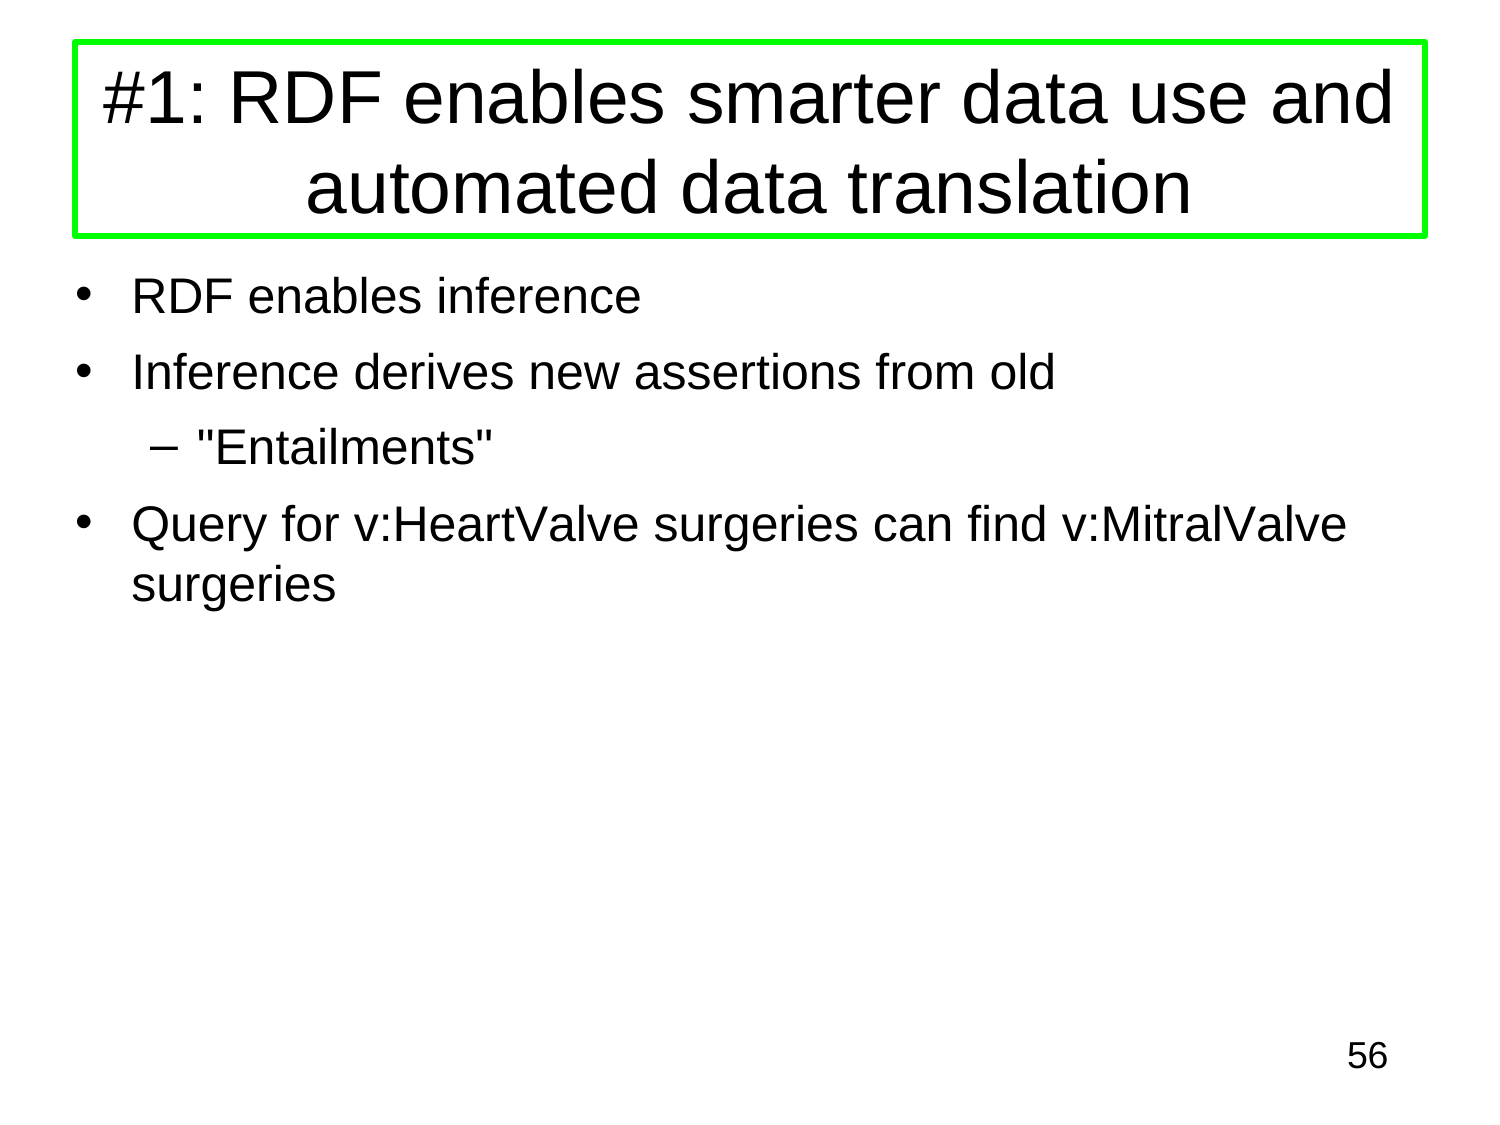

# #1: RDF enables smarter data use and automated data translation
RDF enables inference
Inference derives new assertions from old
"Entailments"
Query for v:HeartValve surgeries can find v:MitralValve surgeries
56